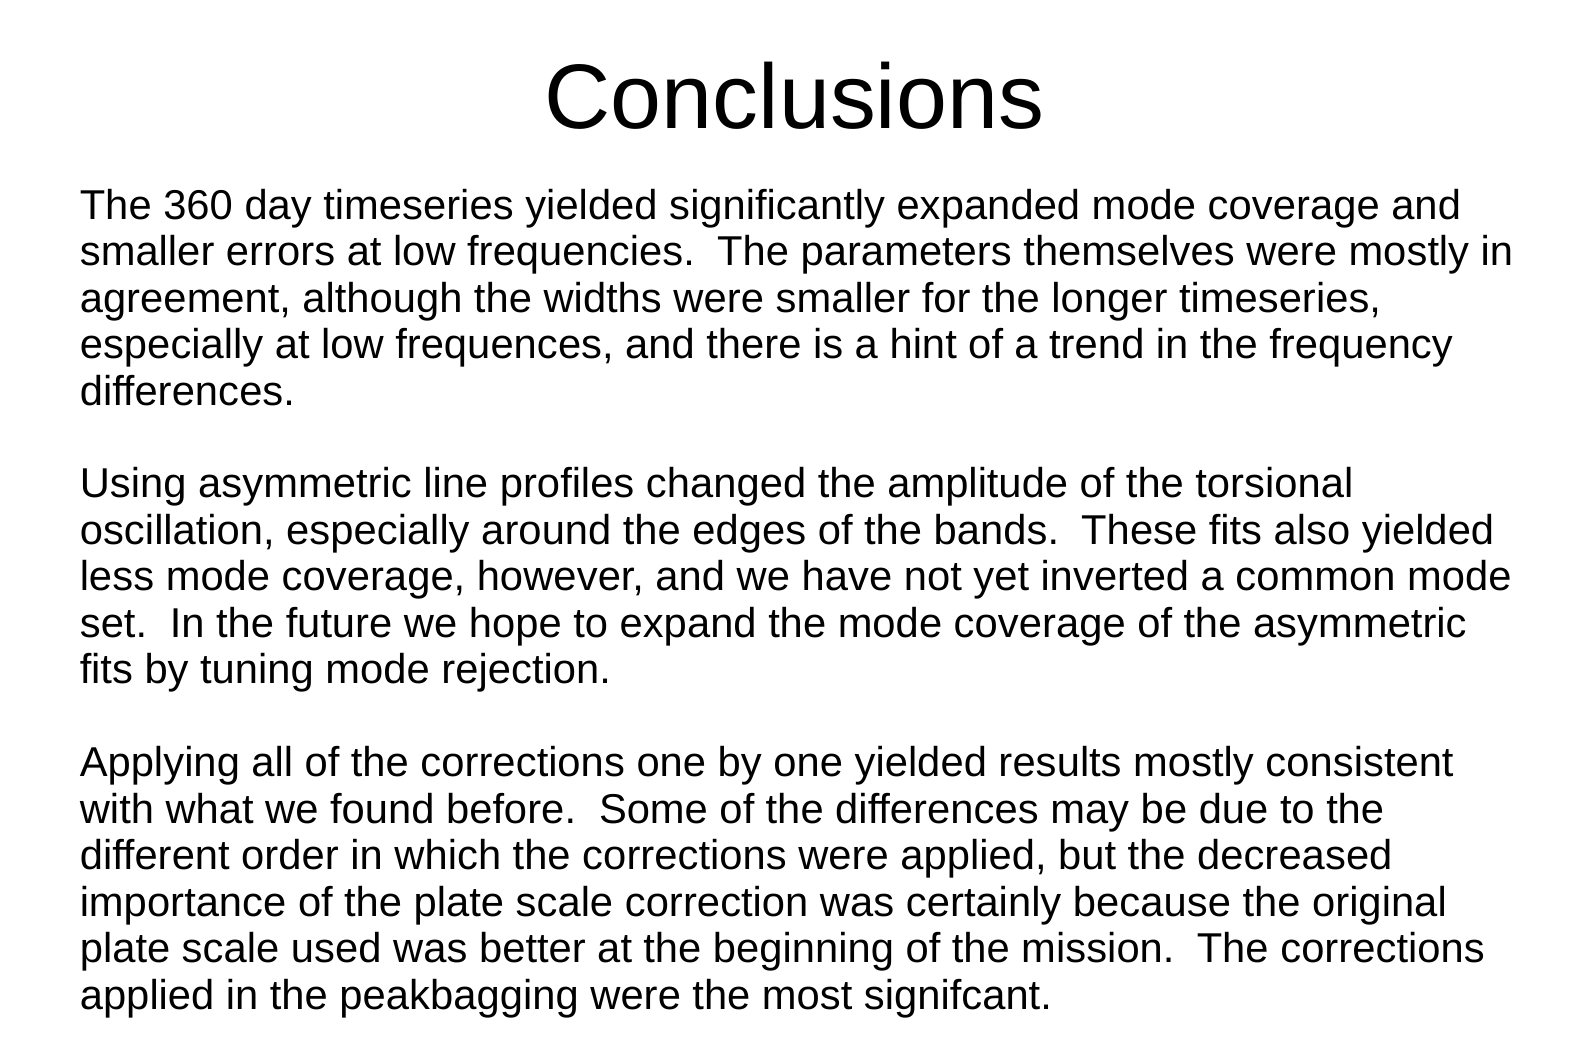

# Conclusions
The 360 day timeseries yielded significantly expanded mode coverage and smaller errors at low frequencies. The parameters themselves were mostly in agreement, although the widths were smaller for the longer timeseries, especially at low frequences, and there is a hint of a trend in the frequency differences.
Using asymmetric line profiles changed the amplitude of the torsional oscillation, especially around the edges of the bands. These fits also yielded less mode coverage, however, and we have not yet inverted a common mode set. In the future we hope to expand the mode coverage of the asymmetric fits by tuning mode rejection.
Applying all of the corrections one by one yielded results mostly consistent with what we found before. Some of the differences may be due to the different order in which the corrections were applied, but the decreased importance of the plate scale correction was certainly because the original plate scale used was better at the beginning of the mission. The corrections applied in the peakbagging were the most signifcant.